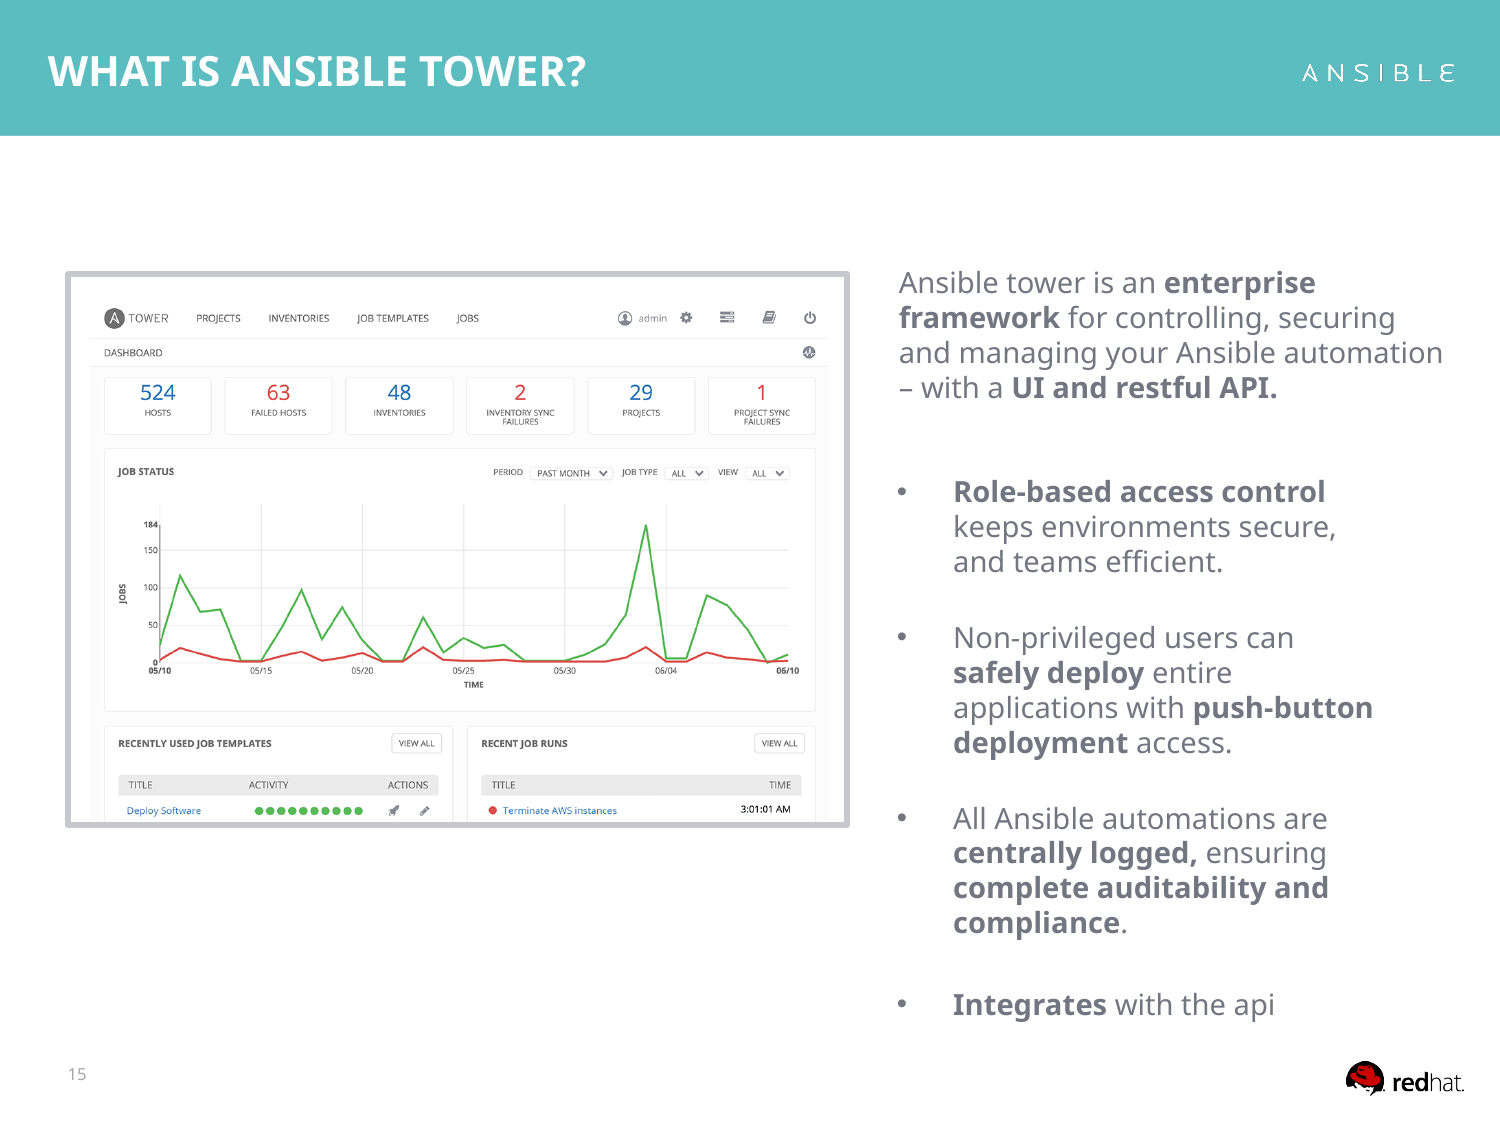

# WHAT IS ANSIBLE TOWER?
Ansible tower is an enterprise
framework for controlling, securing
and managing your Ansible automation
– with a UI and restful API.
Role-based access control keeps environments secure, and teams efficient.
Non-privileged users can safely deploy entire applications with push-button deployment access.
All Ansible automations are centrally logged, ensuring complete auditability and compliance.
Integrates with the api